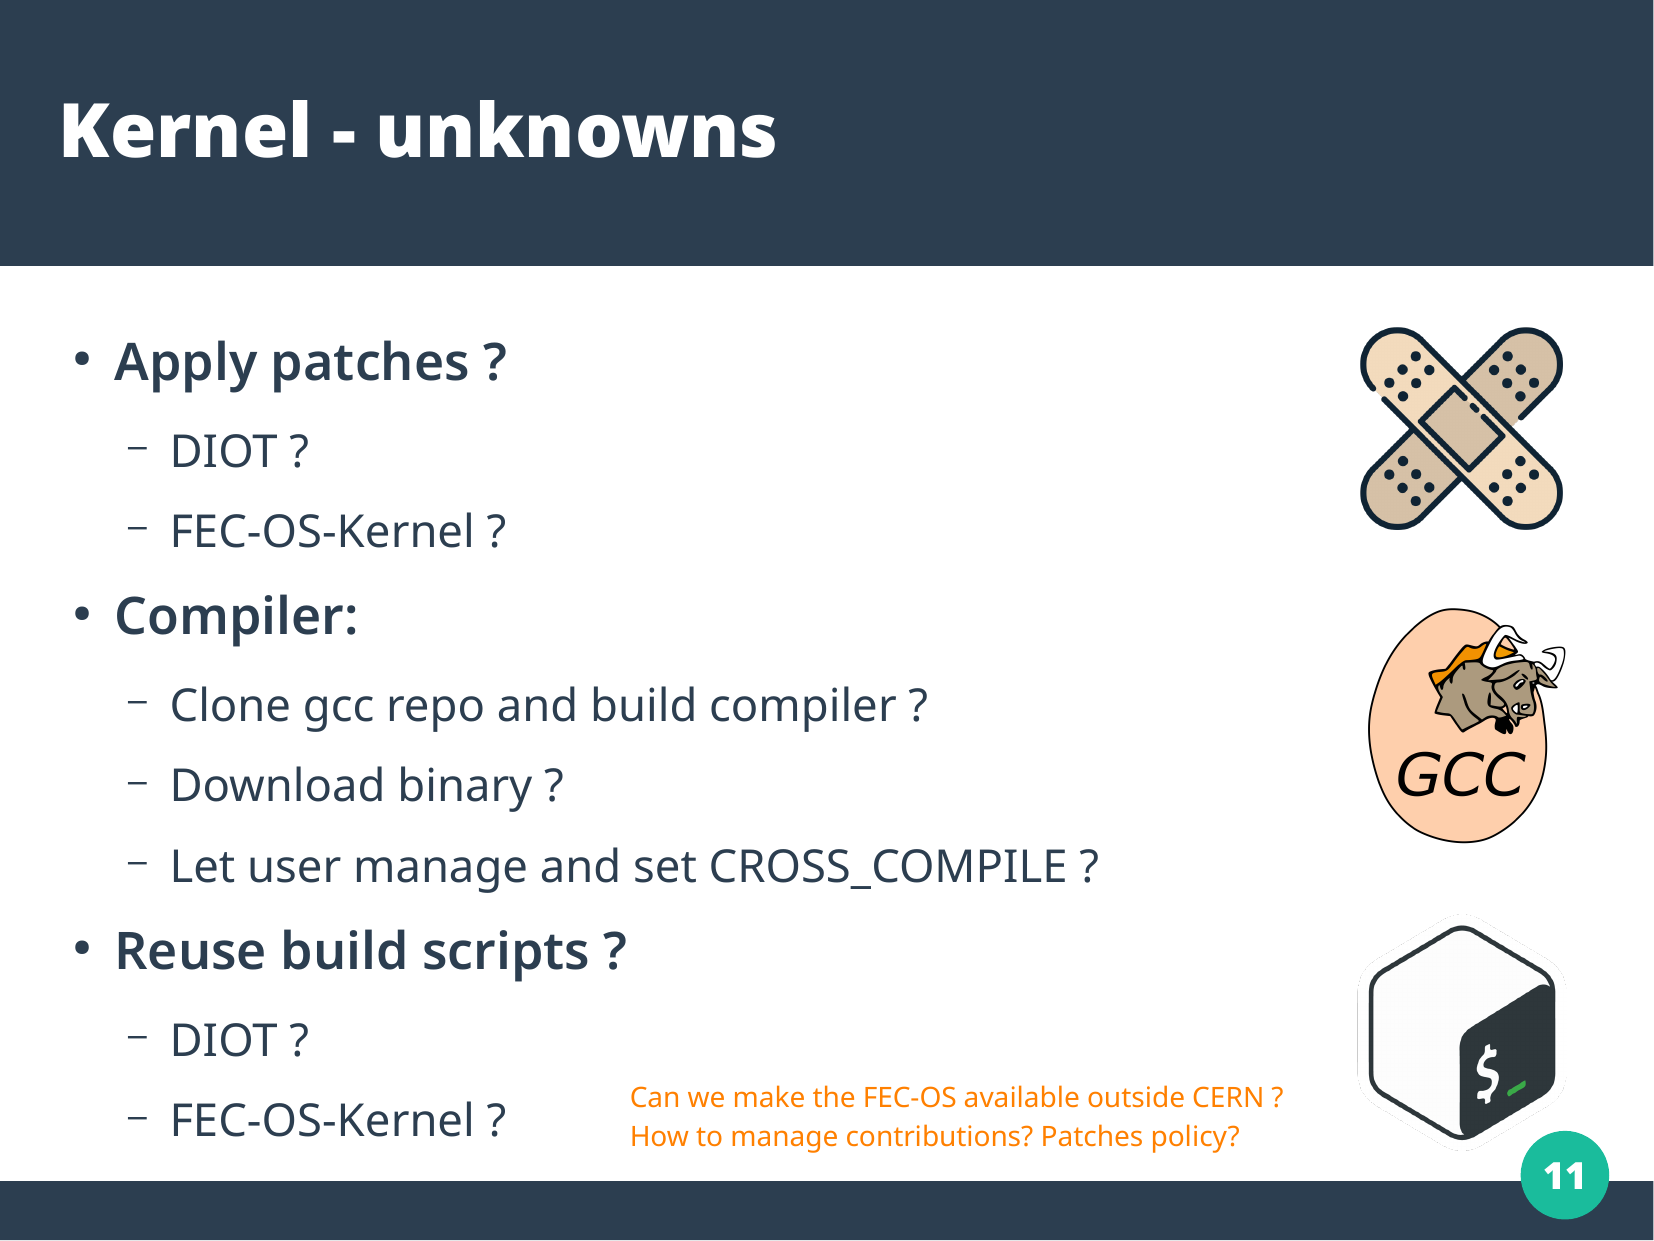

# Kernel - unknowns
Apply patches ?
DIOT ?
FEC-OS-Kernel ?
Compiler:
Clone gcc repo and build compiler ?
Download binary ?
Let user manage and set CROSS_COMPILE ?
Reuse build scripts ?
DIOT ?
FEC-OS-Kernel ?
Can we make the FEC-OS available outside CERN ?
How to manage contributions? Patches policy?
11